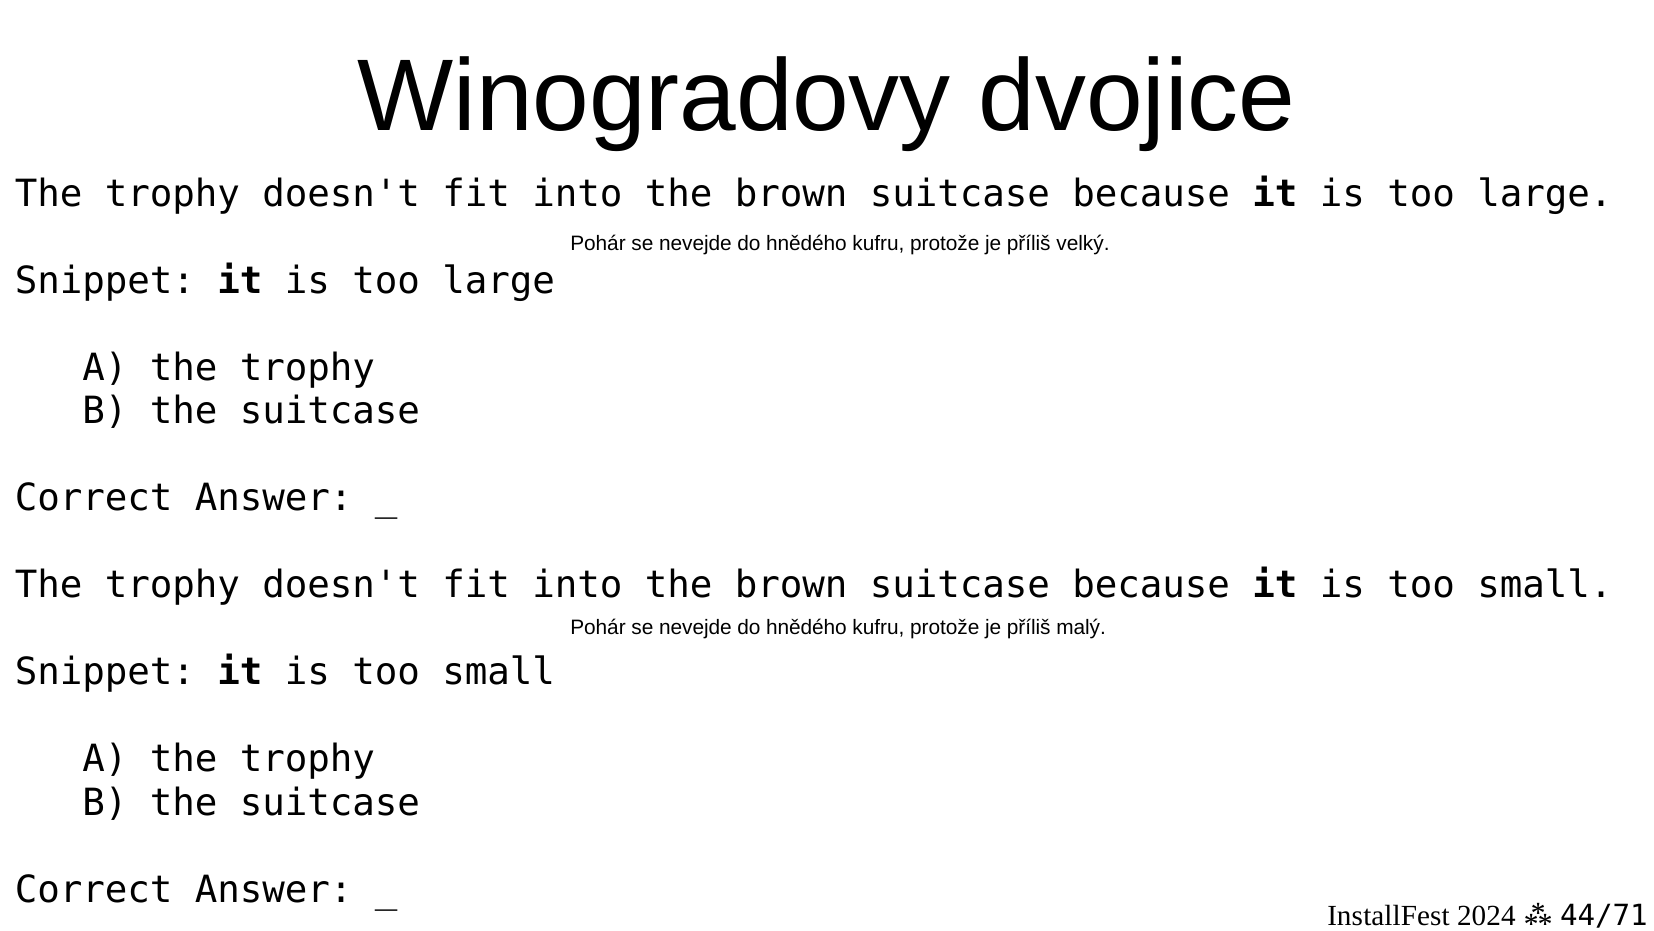

# Winogradovy dvojice
The trophy doesn't fit into the brown suitcase because it is too large.
Snippet: it is too large
 A) the trophy
 B) the suitcase
Correct Answer: _
The trophy doesn't fit into the brown suitcase because it is too small.
Snippet: it is too small
 A) the trophy
 B) the suitcase
Correct Answer: _
Pohár se nevejde do hnědého kufru, protože je příliš velký.
Pohár se nevejde do hnědého kufru, protože je příliš malý.
44